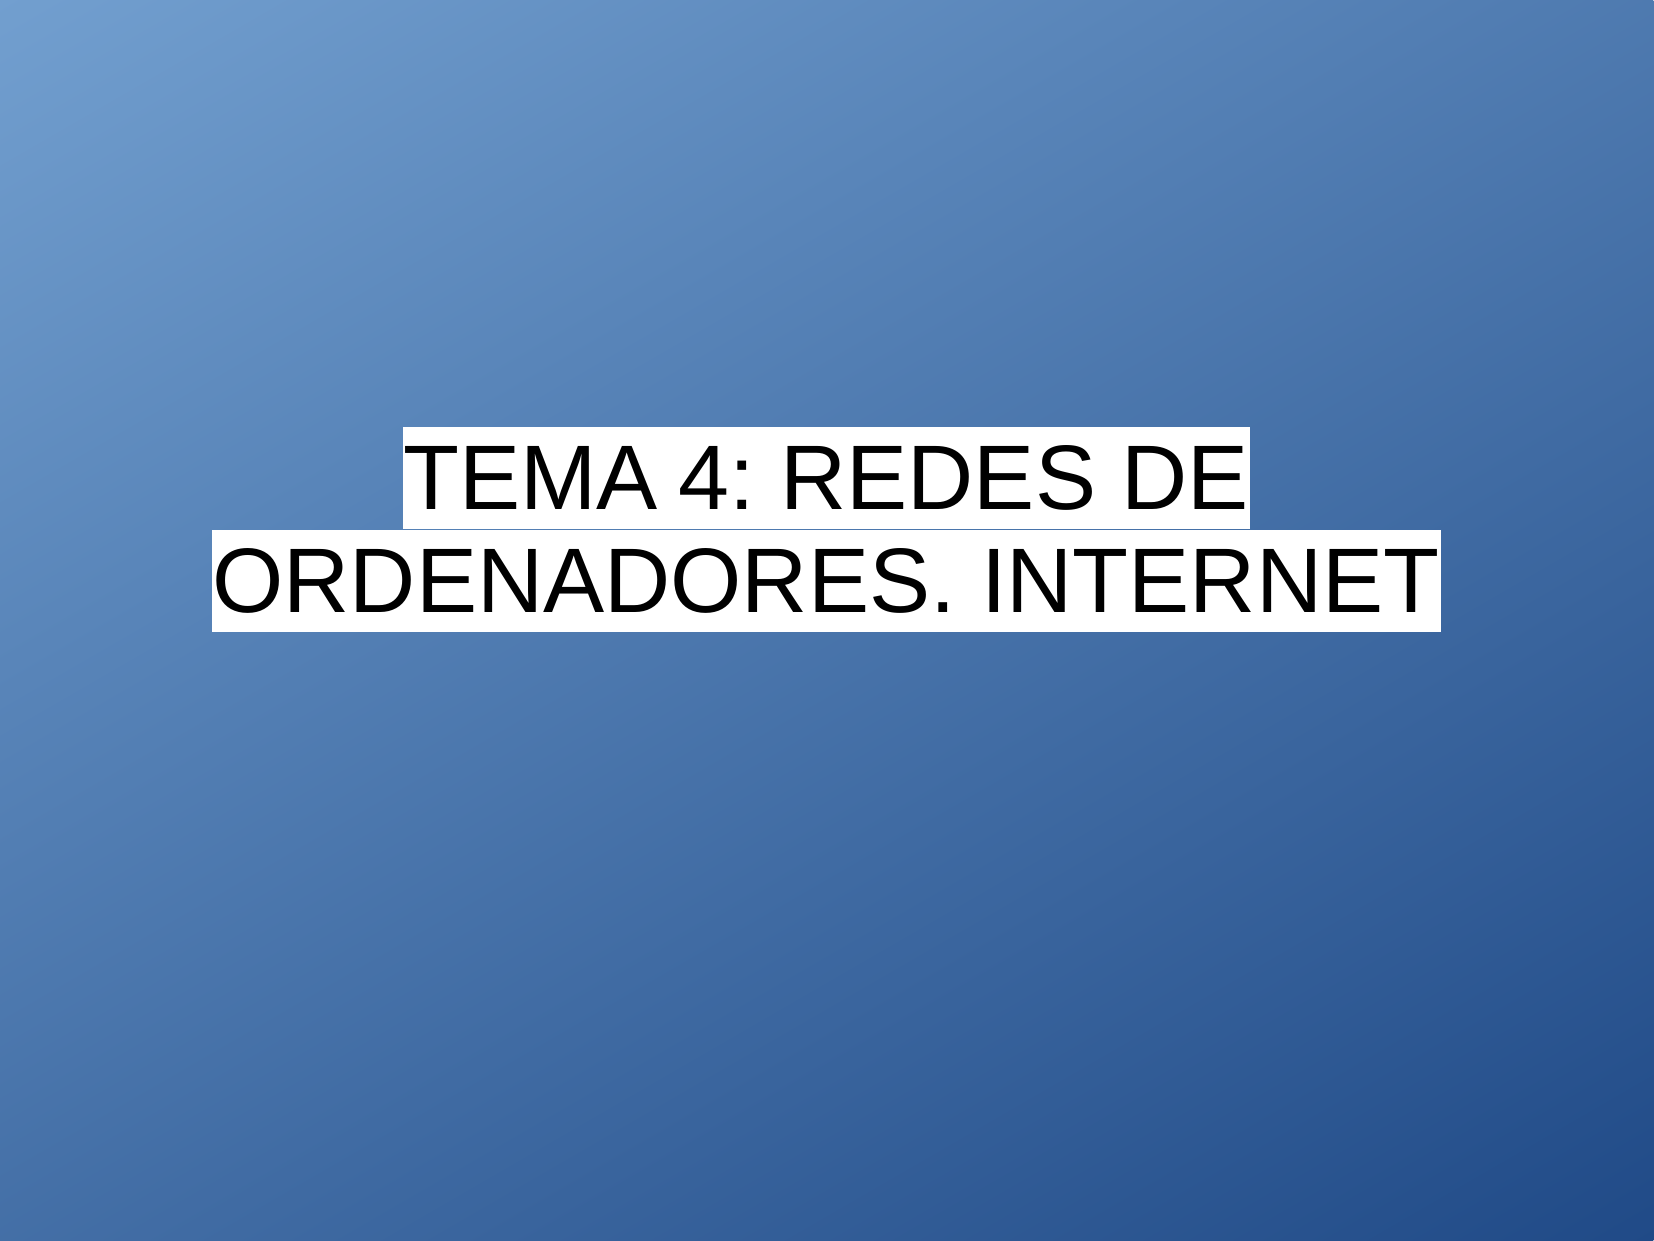

# TEMA 4: REDES DE ORDENADORES. INTERNET